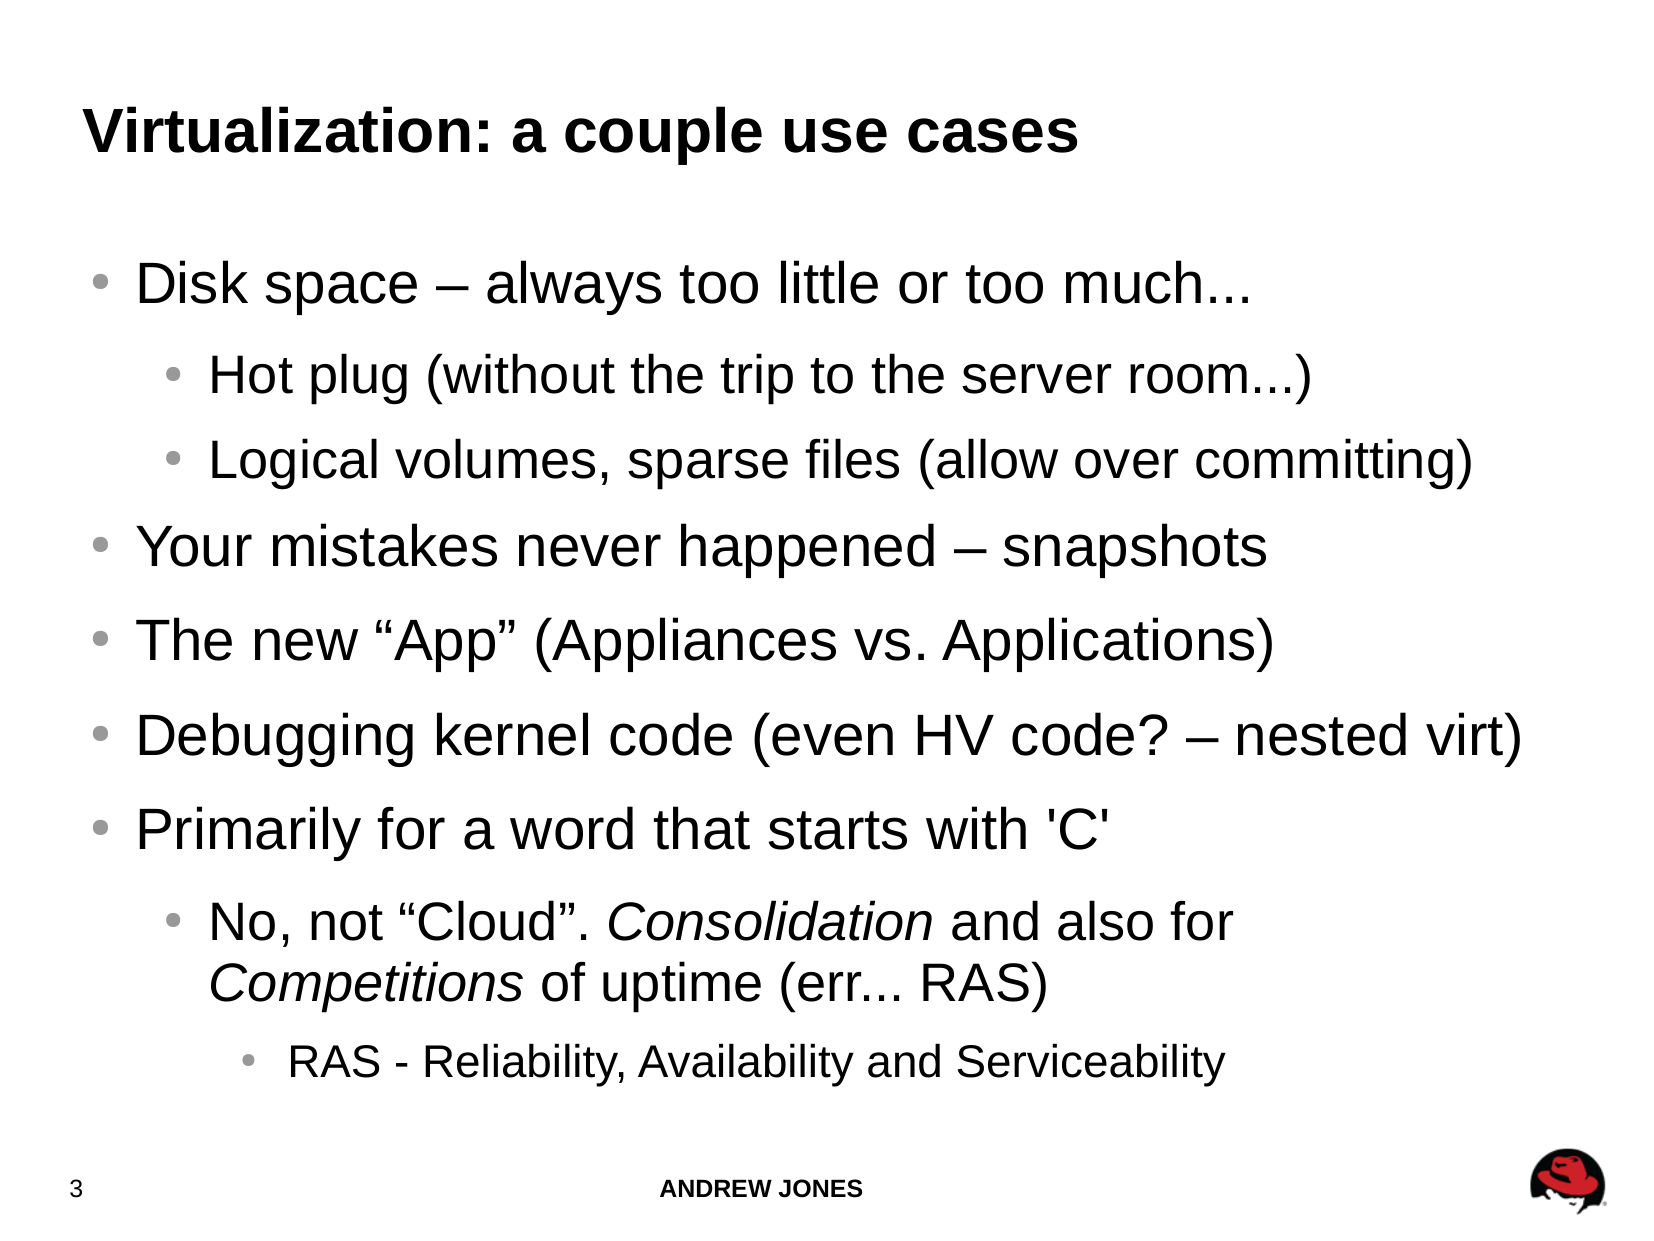

# Virtualization: a couple use cases
Disk space – always too little or too much...
Hot plug (without the trip to the server room...)
Logical volumes, sparse files (allow over committing)
Your mistakes never happened – snapshots
The new “App” (Appliances vs. Applications)
Debugging kernel code (even HV code? – nested virt)
Primarily for a word that starts with 'C'
No, not “Cloud”. Consolidation and also for Competitions of uptime (err... RAS)
RAS - Reliability, Availability and Serviceability